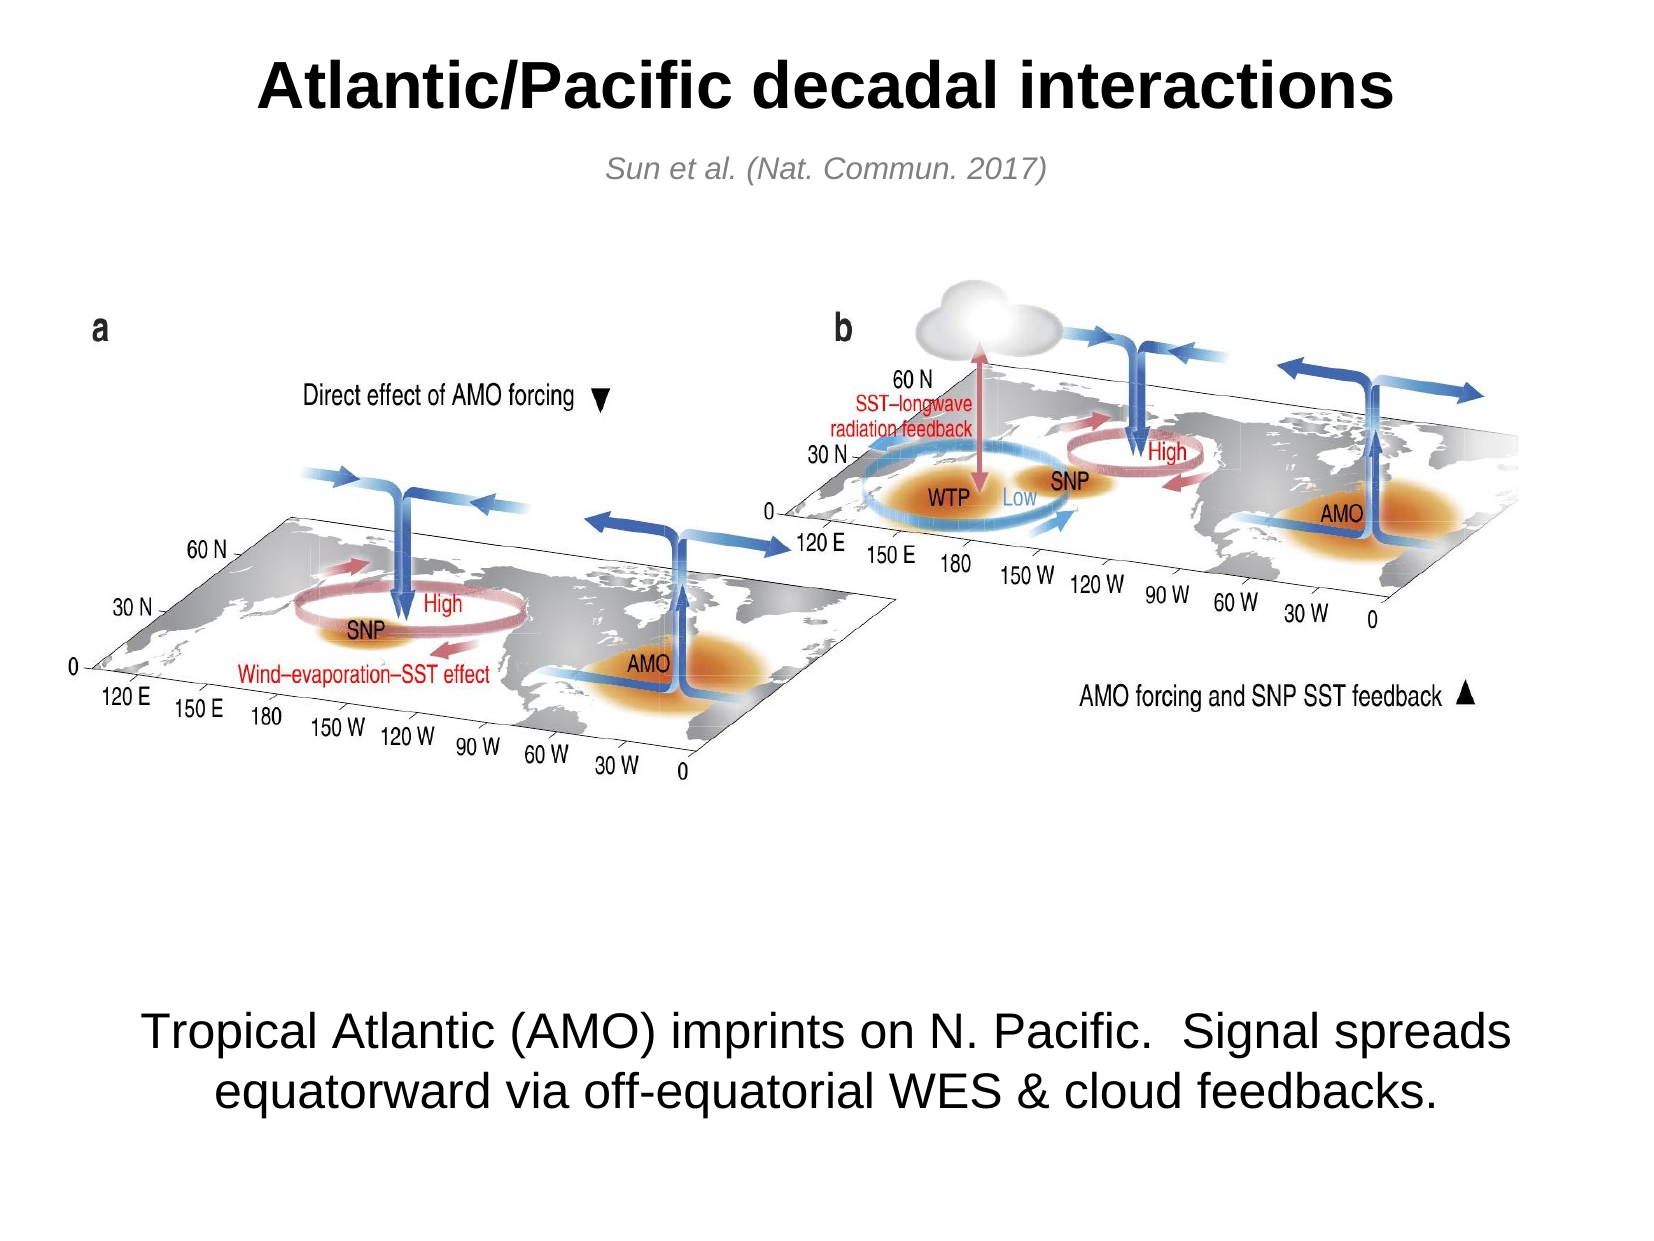

Atlantic/Pacific decadal interactions
Sun et al. (Nat. Commun. 2017)
Tropical Atlantic (AMO) imprints on N. Pacific. Signal spreads equatorward via off-equatorial WES & cloud feedbacks.